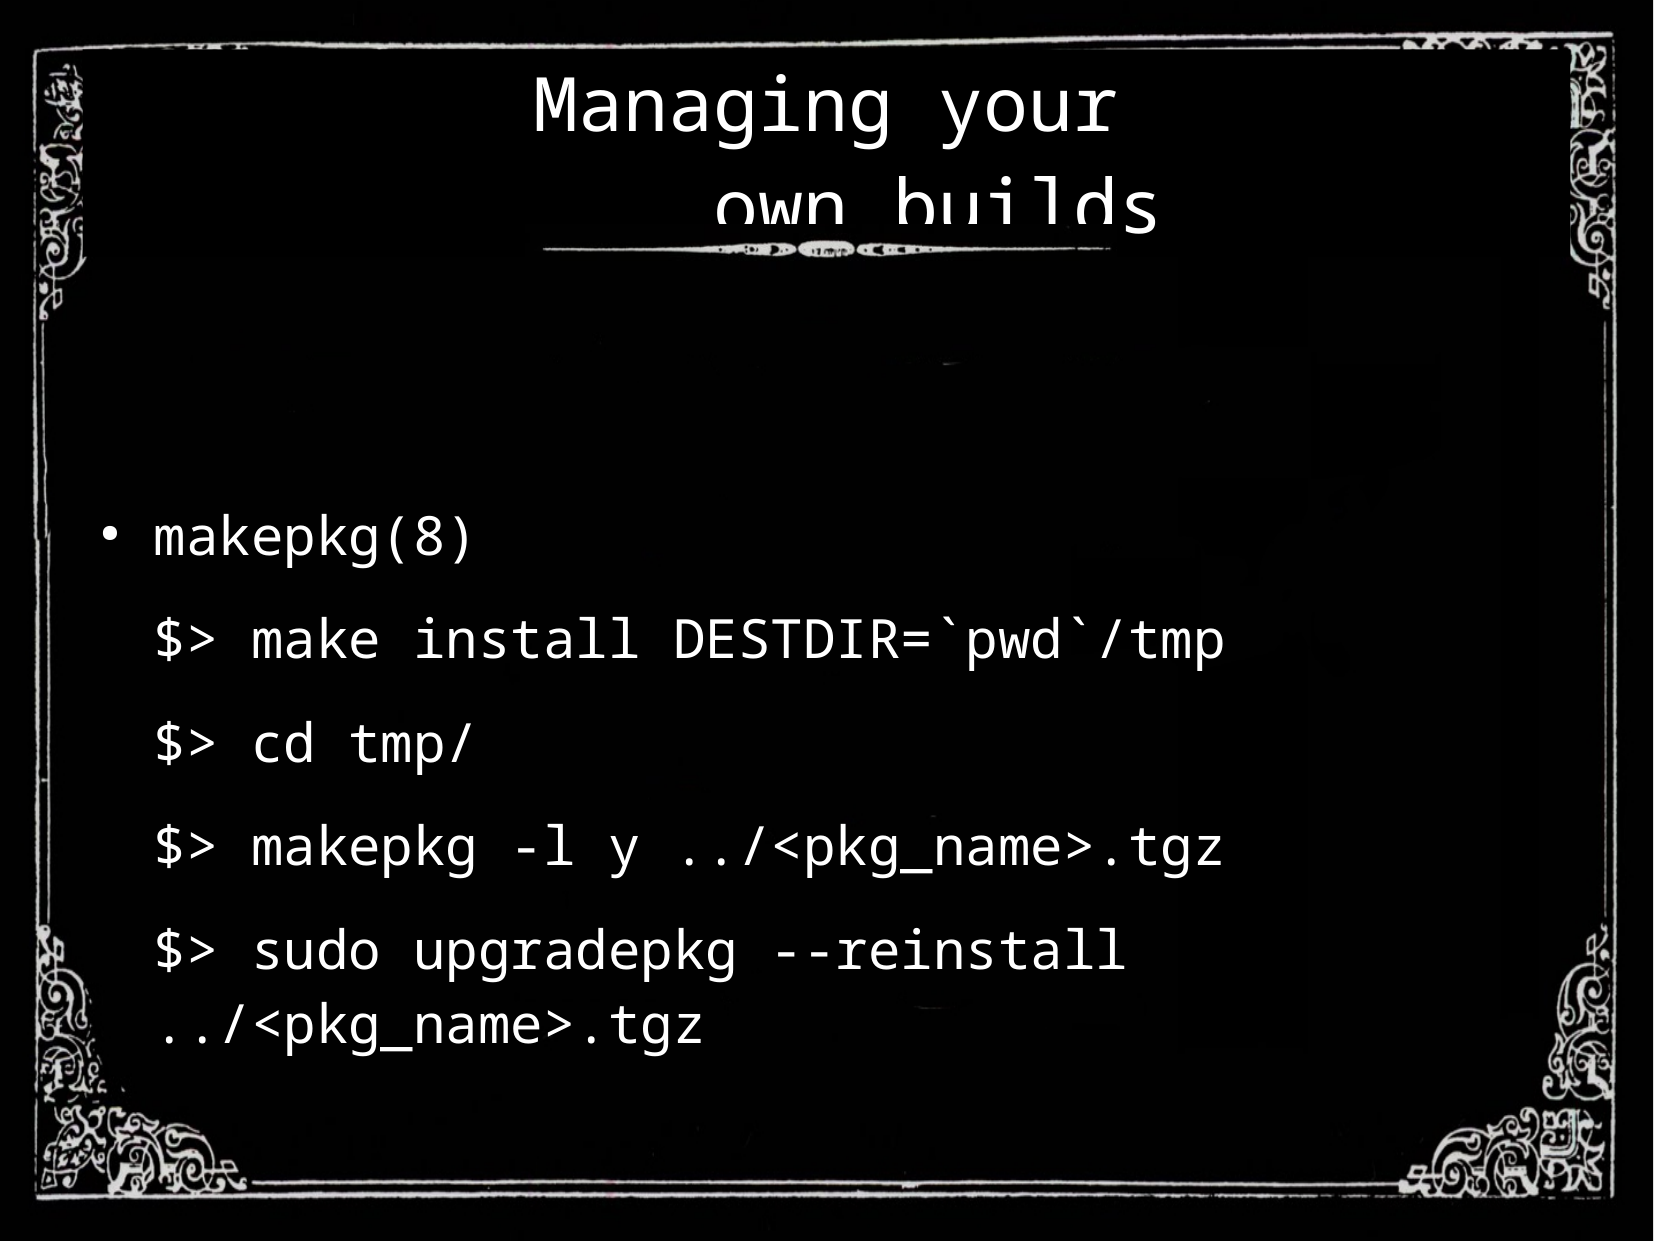

Managing your
			own builds
# makepkg(8)
$> make install DESTDIR=`pwd`/tmp
$> cd tmp/
$> makepkg -l y ../<pkg_name>.tgz
$> sudo upgradepkg --reinstall ../<pkg_name>.tgz